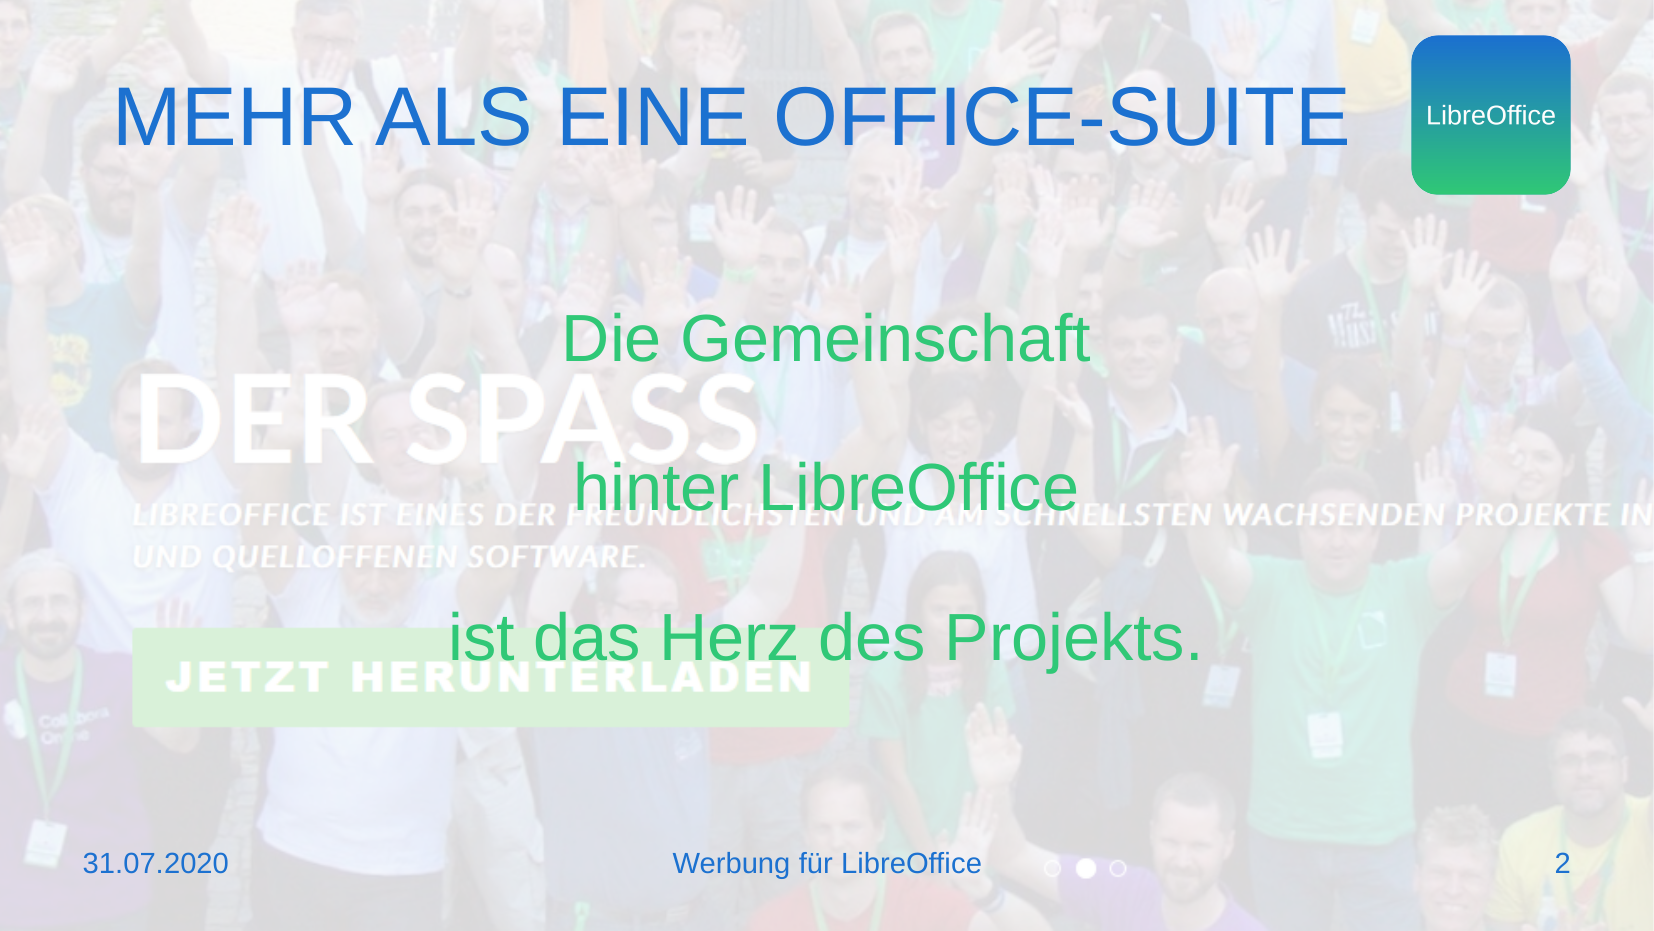

# MEHR ALS EINE OFFICE-SUITE
Die Gemeinschaft
hinter LibreOffice
ist das Herz des Projekts.
31.07.2020
Werbung für LibreOffice
2